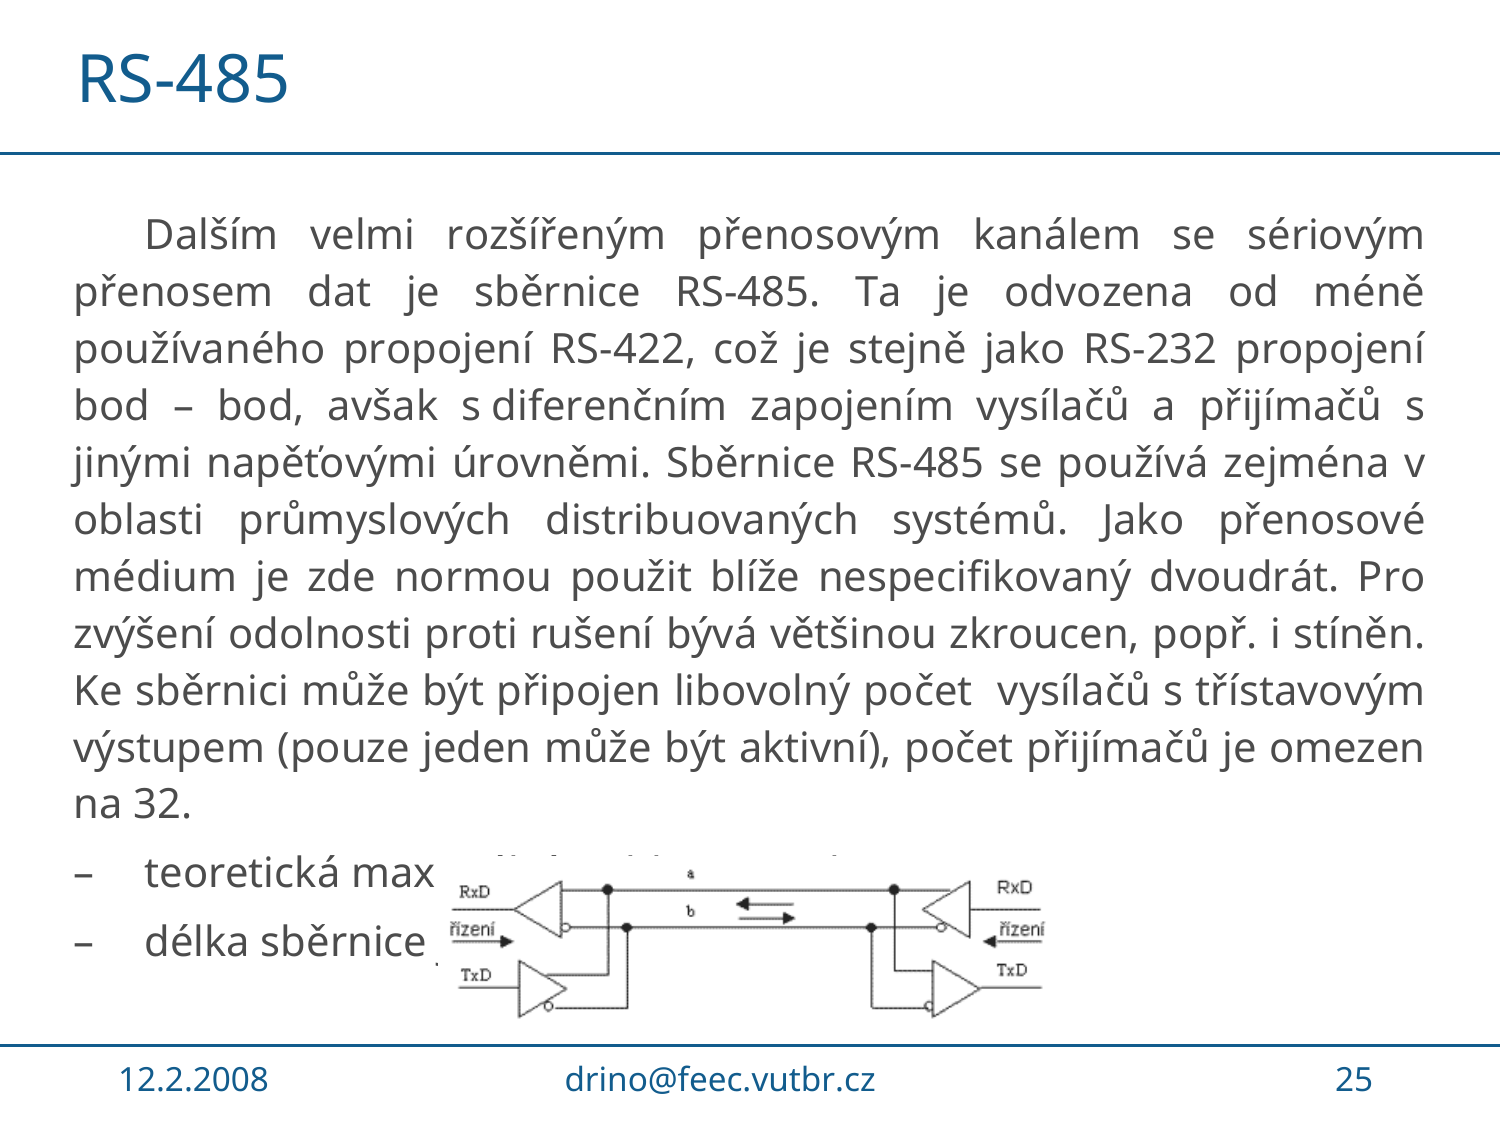

# RS-485
Dalším velmi rozšířeným přenosovým kanálem se sériovým přenosem dat je sběrnice RS-485. Ta je odvozena od méně používaného propojení RS-422, což je stejně jako RS-232 propojení bod – bod, avšak s diferenčním zapojením vysílačů a přijímačů s jinými napěťovými úrovněmi. Sběrnice RS-485 se používá zejména v oblasti průmyslových distribuovaných systémů. Jako přenosové médium je zde normou použit blíže nespecifikovaný dvoudrát. Pro zvýšení odolnosti proti rušení bývá většinou zkroucen, popř. i stíněn. Ke sběrnici může být připojen libovolný počet vysílačů s třístavovým výstupem (pouze jeden může být aktivní), počet přijímačů je omezen na 32.
–	teoretická maximální rychlost 10 Mb/s;
–	délka sběrnice je omezena na 1200 m.
12.2.2008
drino@feec.vutbr.cz